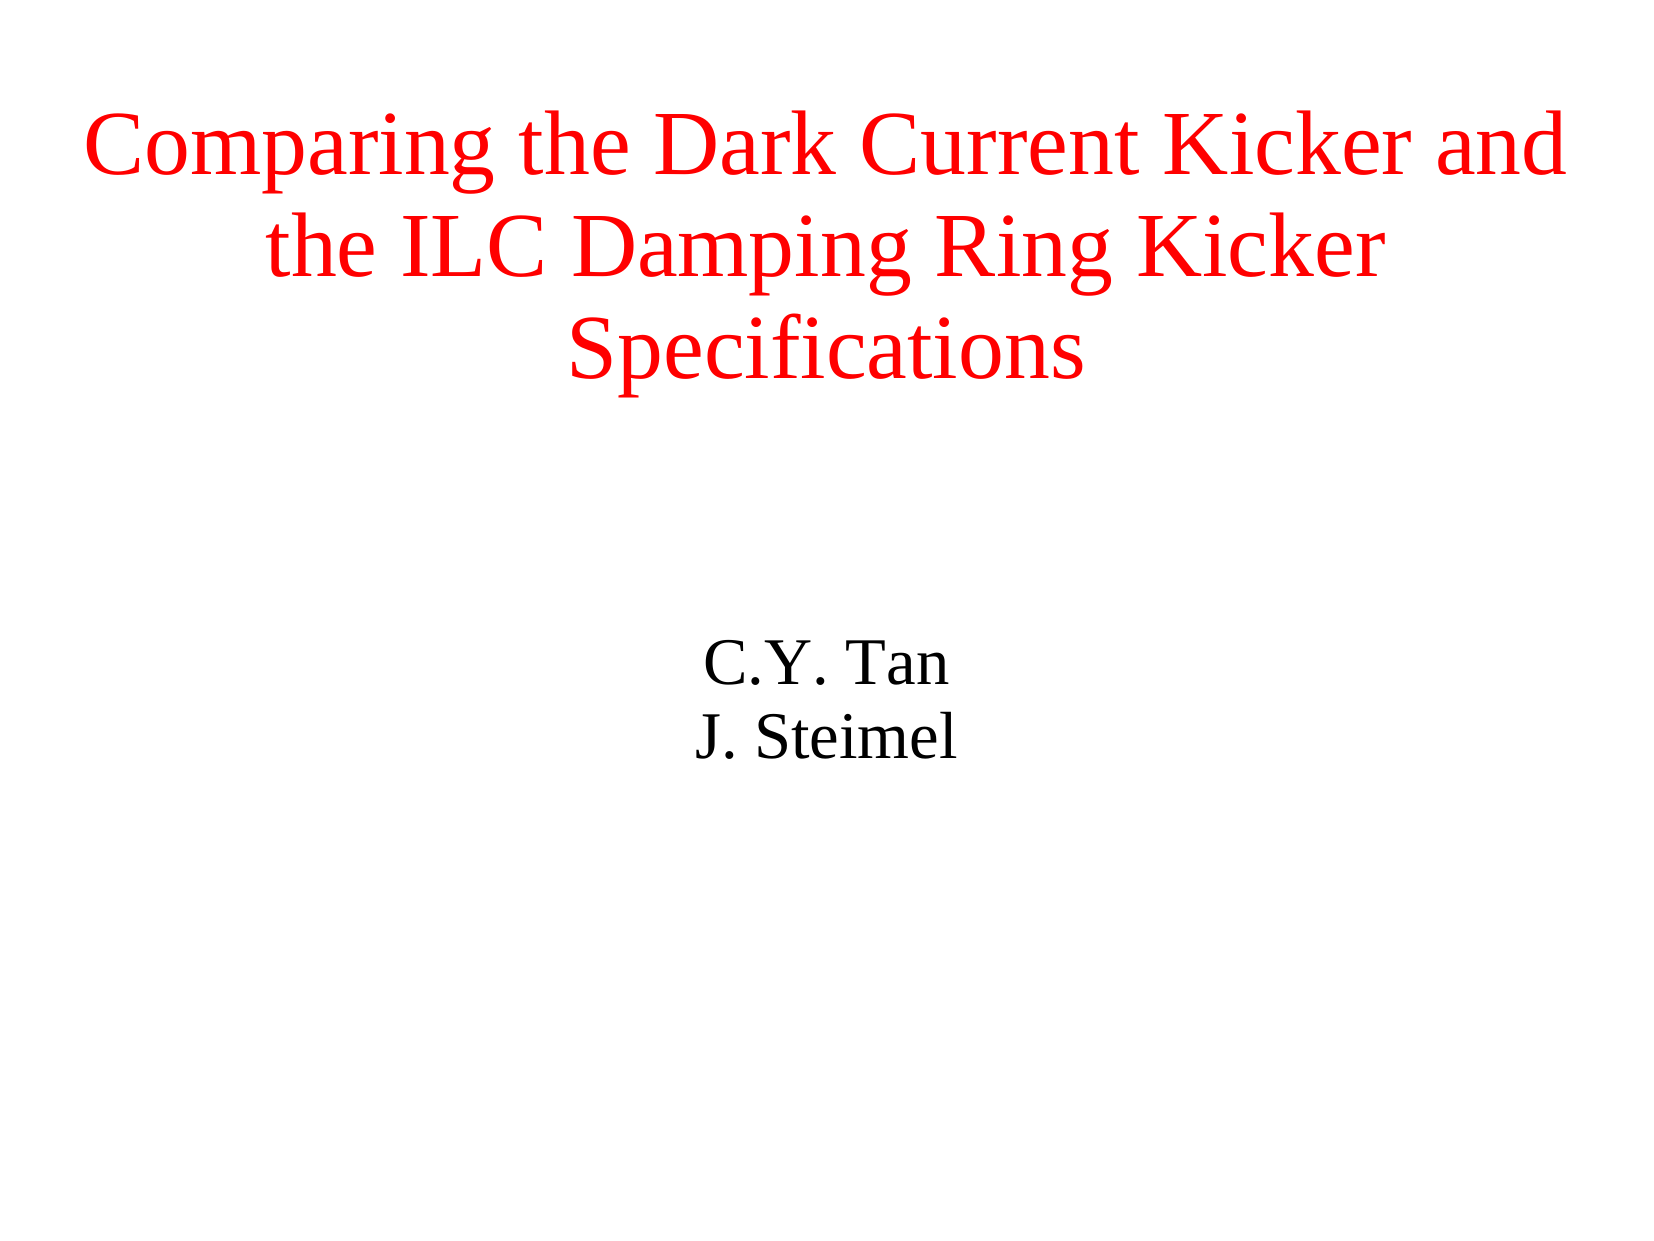

# Comparing the Dark Current Kicker and the ILC Damping Ring Kicker Specifications
C.Y. Tan
J. Steimel